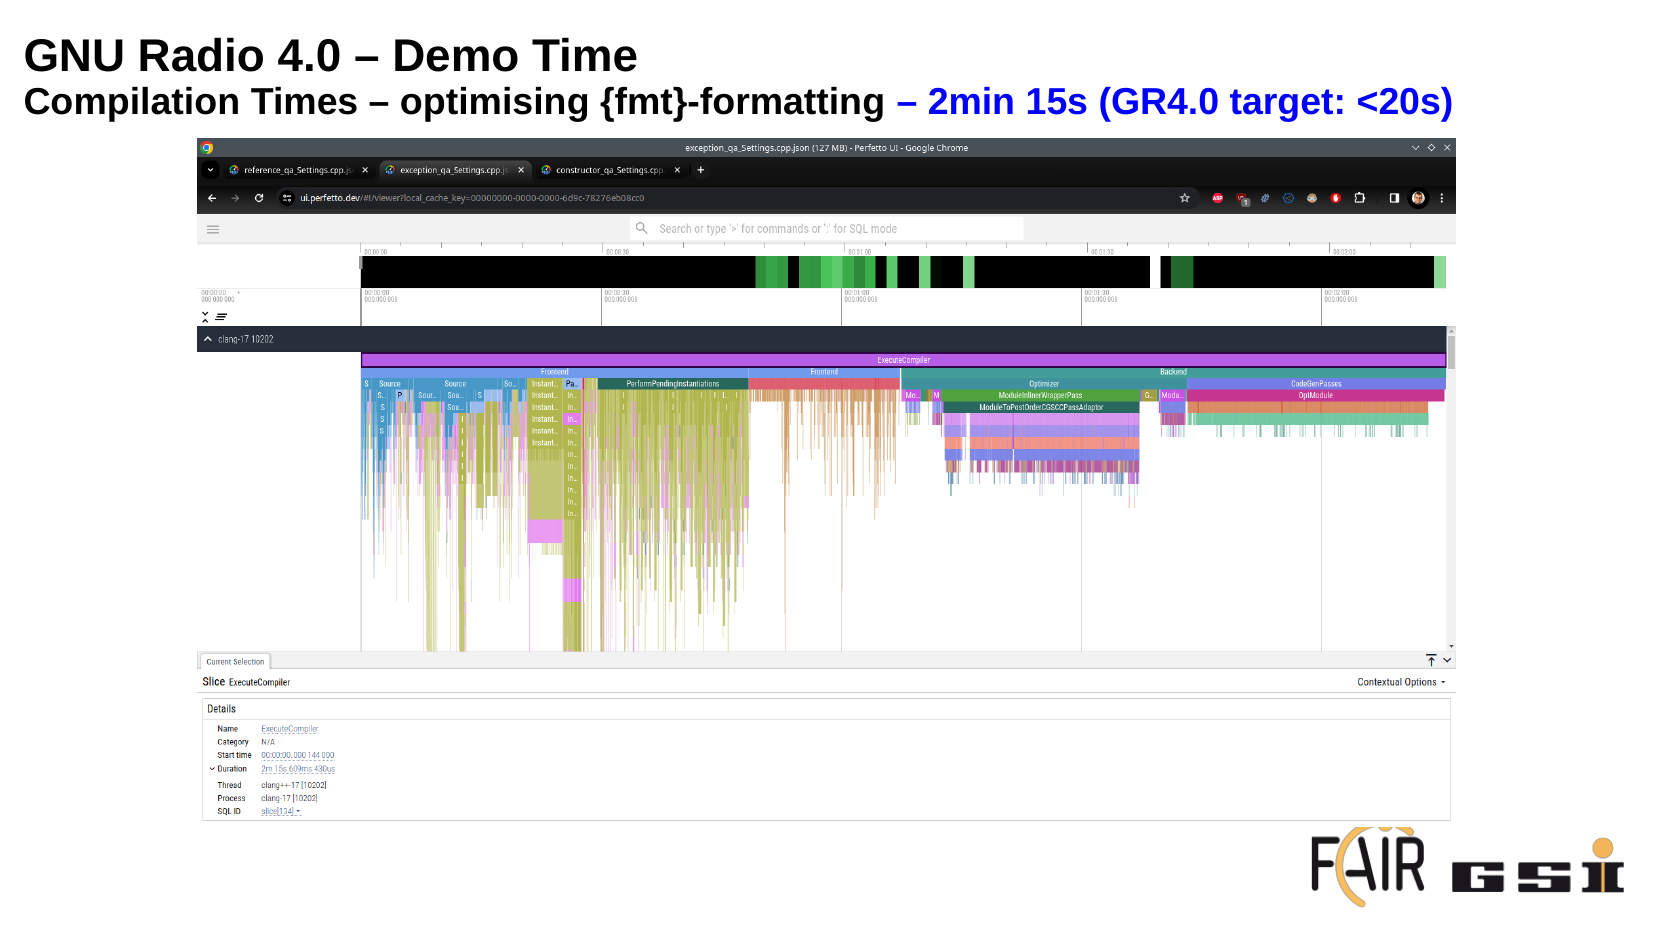

# GNU Radio 4.0 – Demo Time Compilation Times – optimising {fmt}-formatting – 2min 15s (GR4.0 target: <20s)